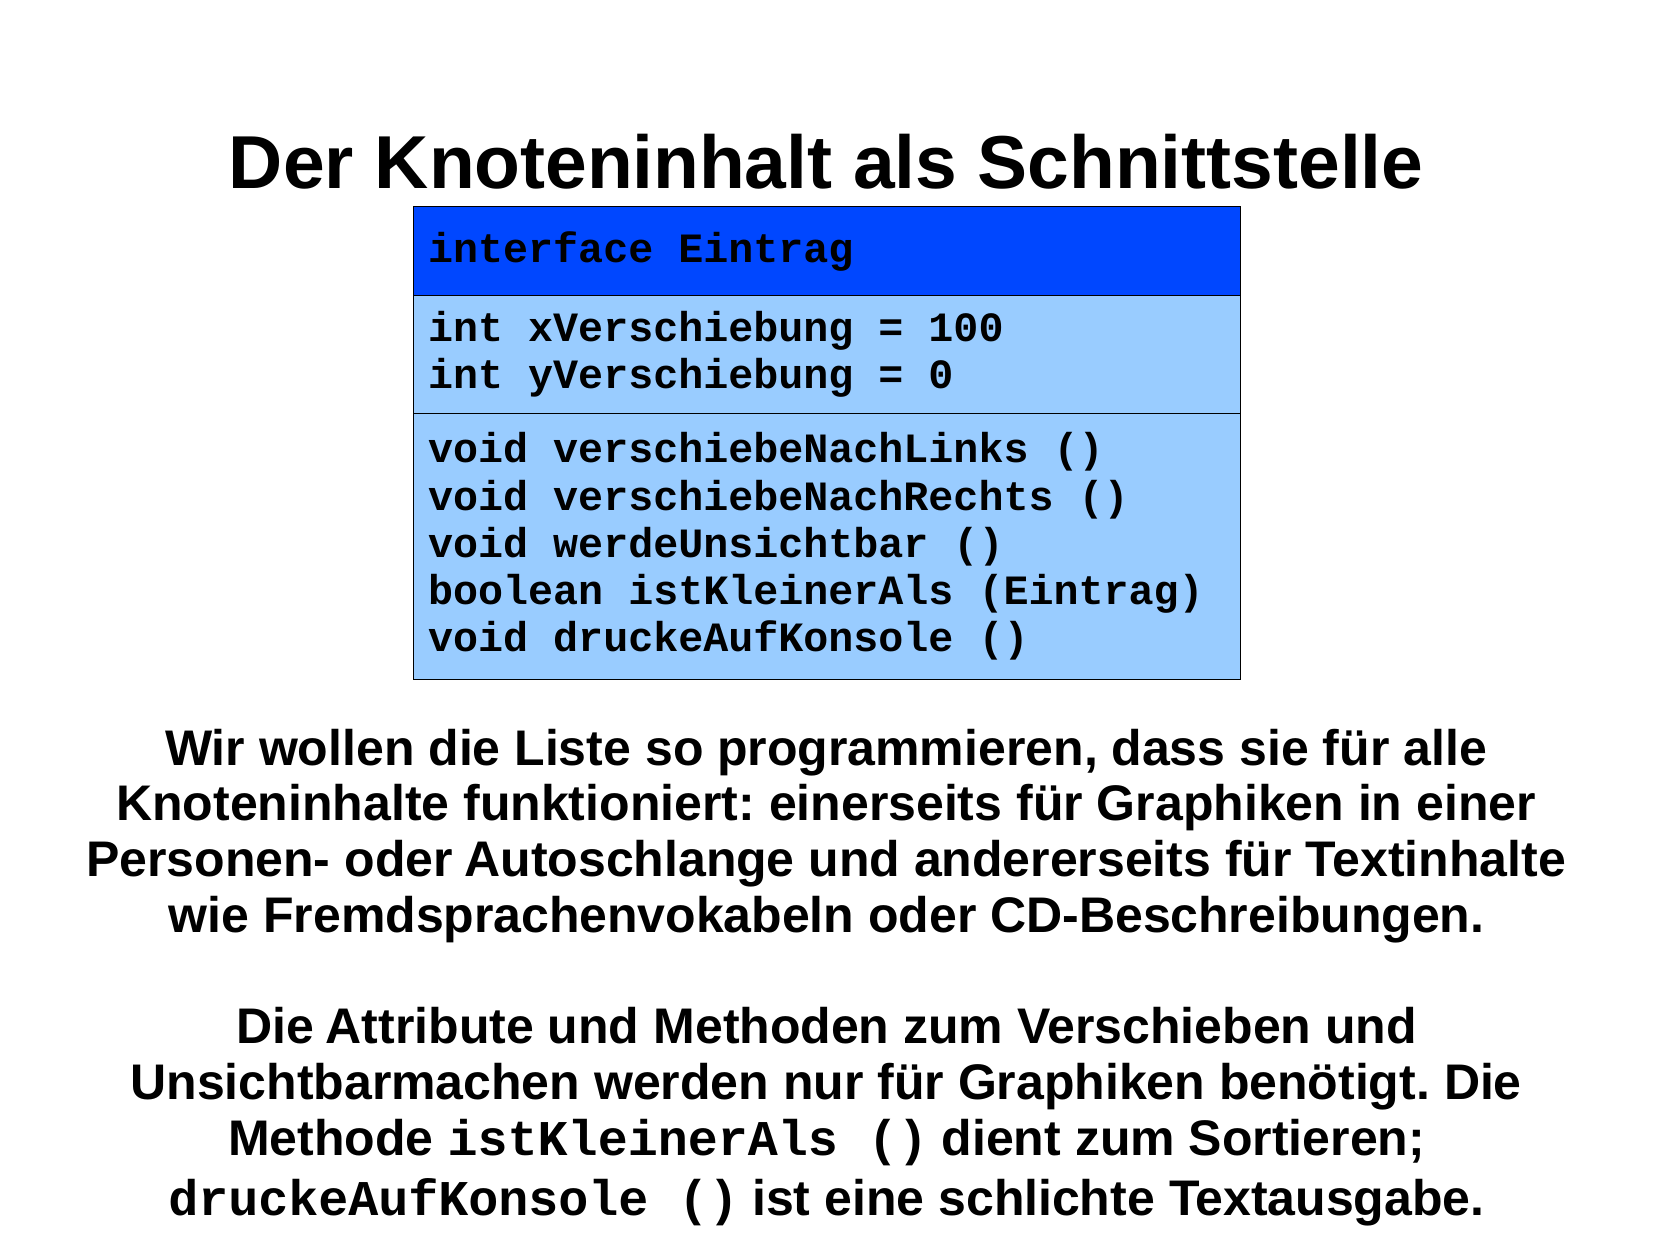

# Der Knoteninhalt als Schnittstelle
interface Eintrag
int xVerschiebung = 100
int yVerschiebung = 0
void verschiebeNachLinks ()
void verschiebeNachRechts ()
void werdeUnsichtbar ()
boolean istKleinerAls (Eintrag)
void druckeAufKonsole ()
Wir wollen die Liste so programmieren, dass sie für alle Knoteninhalte funktioniert: einerseits für Graphiken in einer Personen- oder Autoschlange und andererseits für Textinhalte wie Fremdsprachenvokabeln oder CD-Beschreibungen.
Die Attribute und Methoden zum Verschieben und Unsichtbarmachen werden nur für Graphiken benötigt. Die Methode istKleinerAls () dient zum Sortieren; druckeAufKonsole () ist eine schlichte Textausgabe.